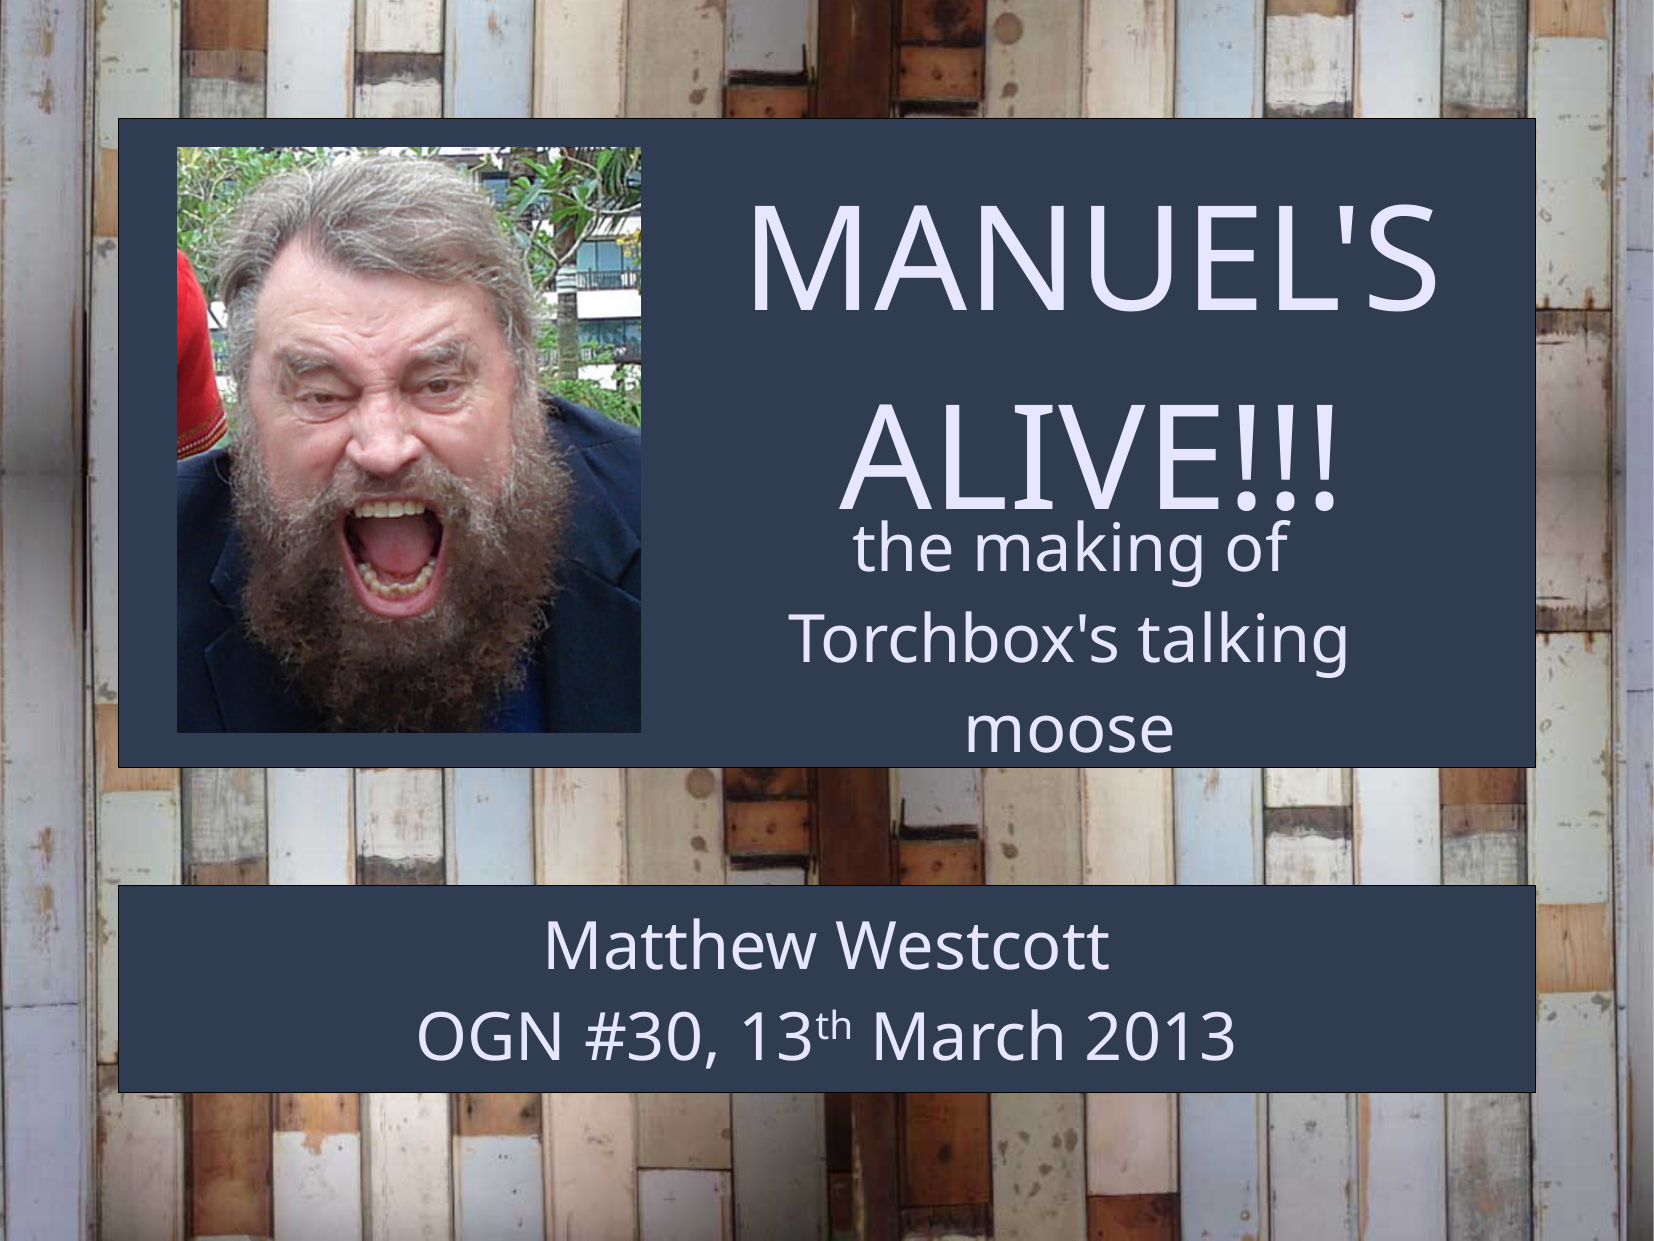

MANUEL'S
ALIVE!!!
the making of Torchbox's talking moose
Matthew Westcott
OGN #30, 13th March 2013